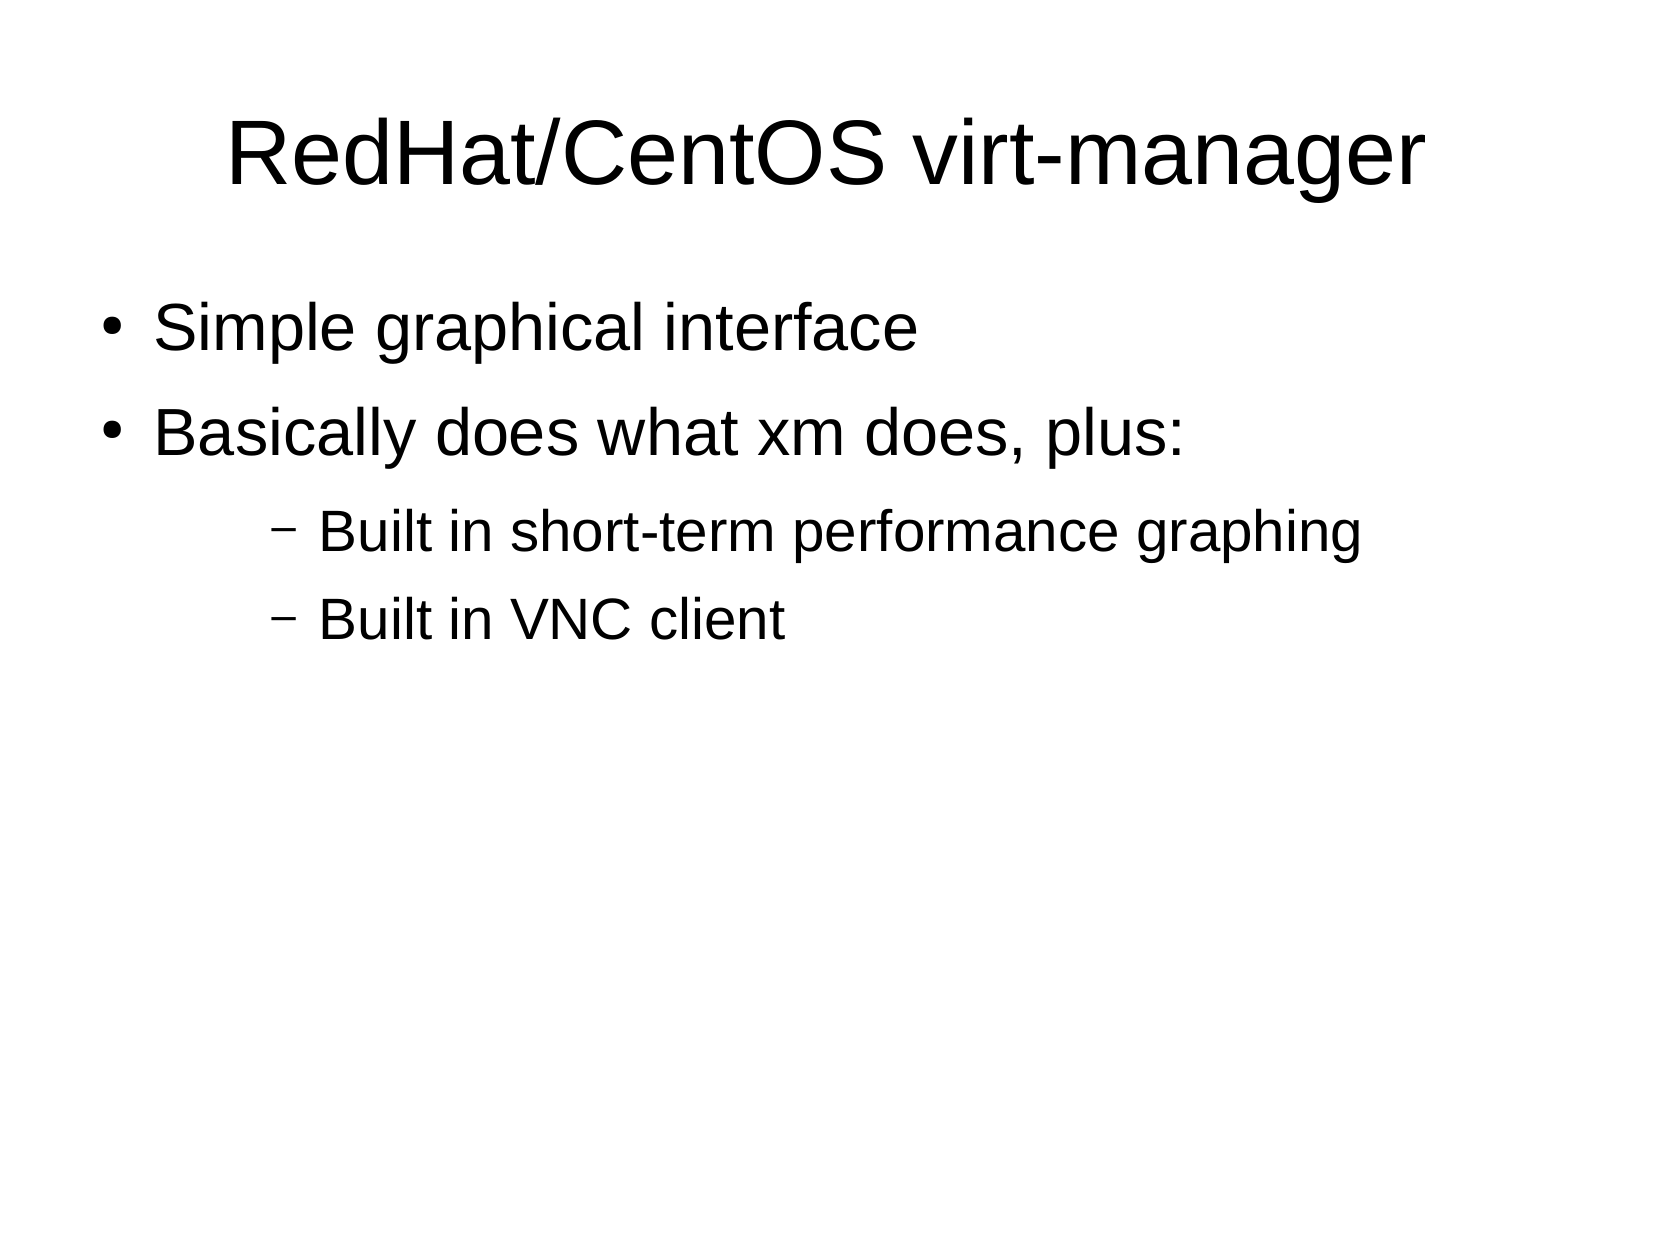

# RedHat/CentOS virt-manager
Simple graphical interface
Basically does what xm does, plus:
Built in short-term performance graphing
Built in VNC client